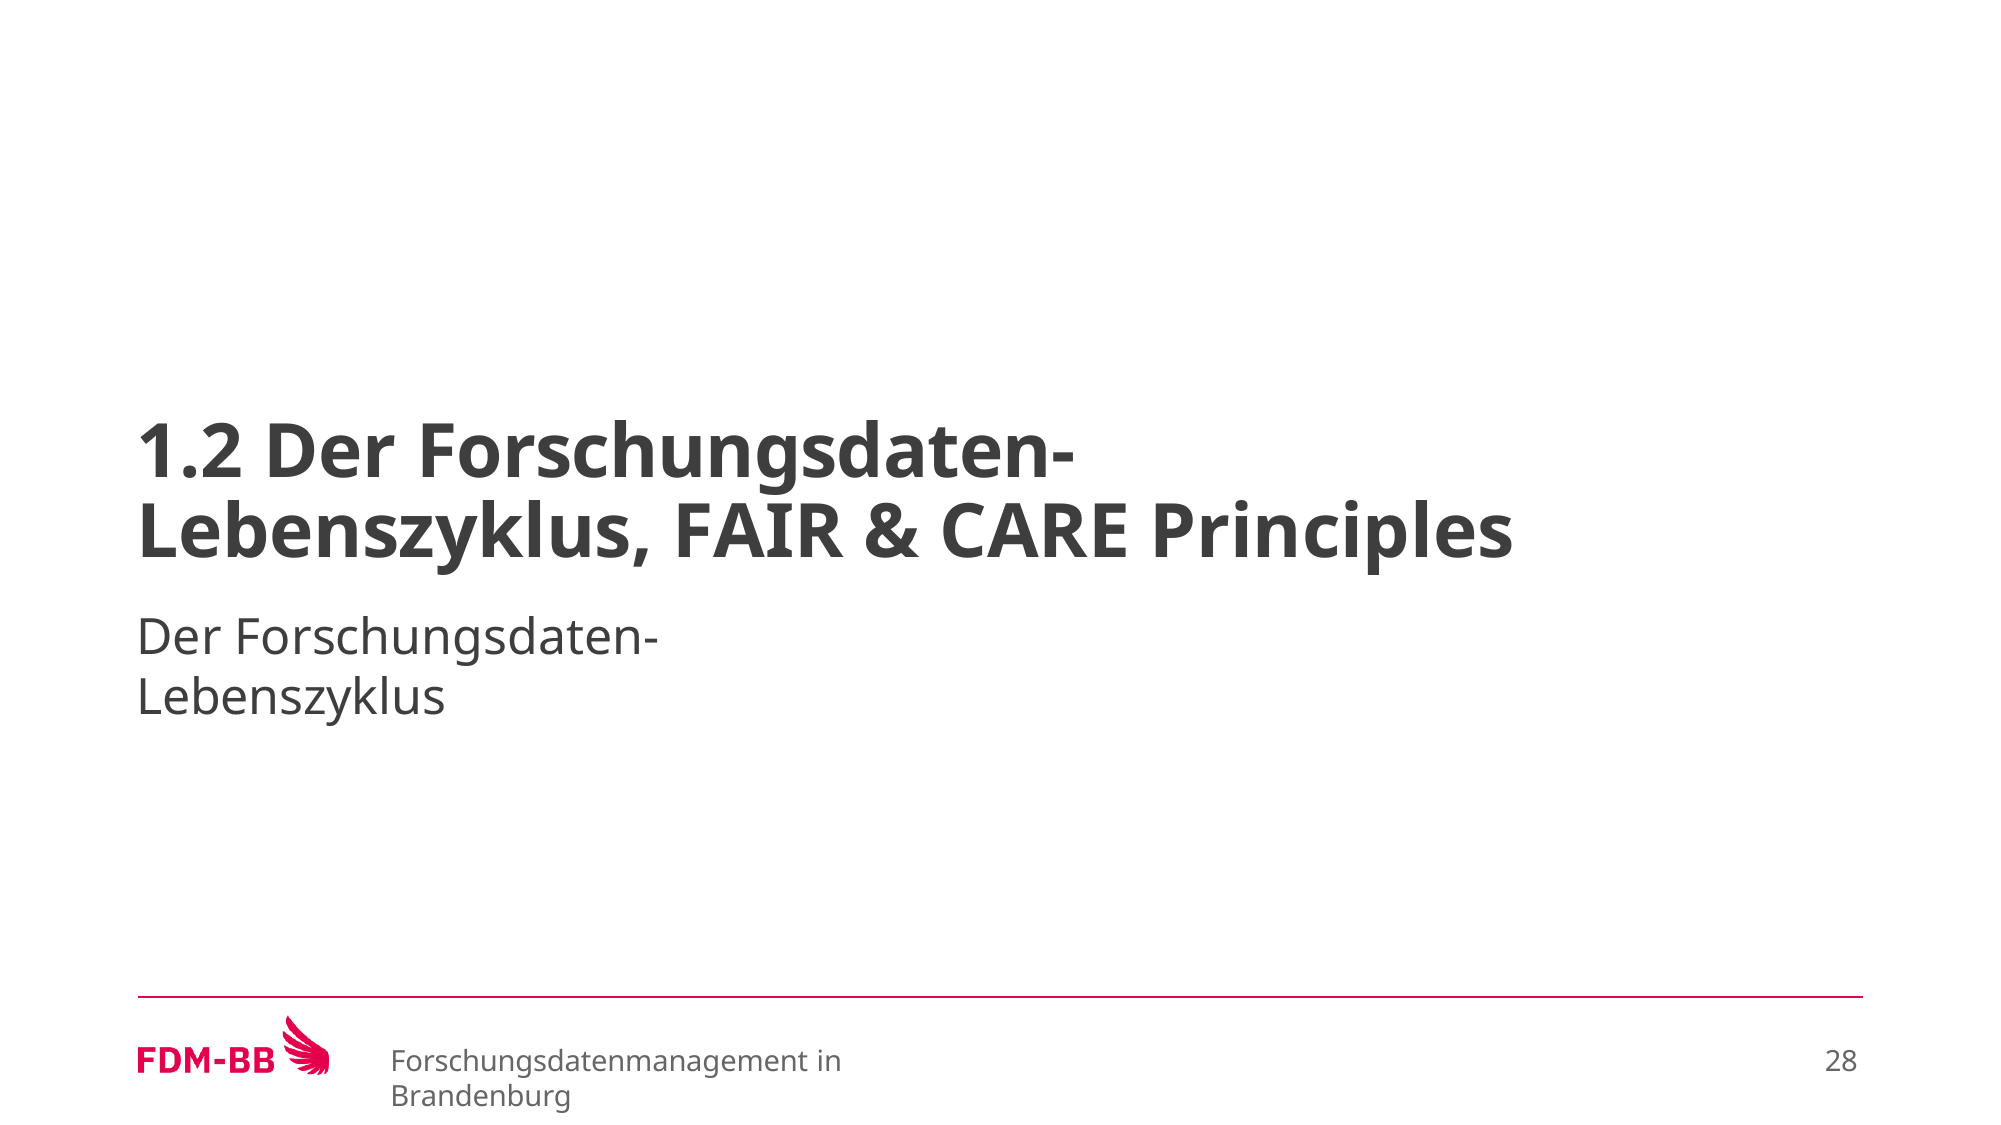

1.2 Der Forschungsdaten-Lebenszyklus, FAIR & CARE Principles
Der Forschungsdaten-Lebenszyklus
Forschungsdatenmanagement in Brandenburg